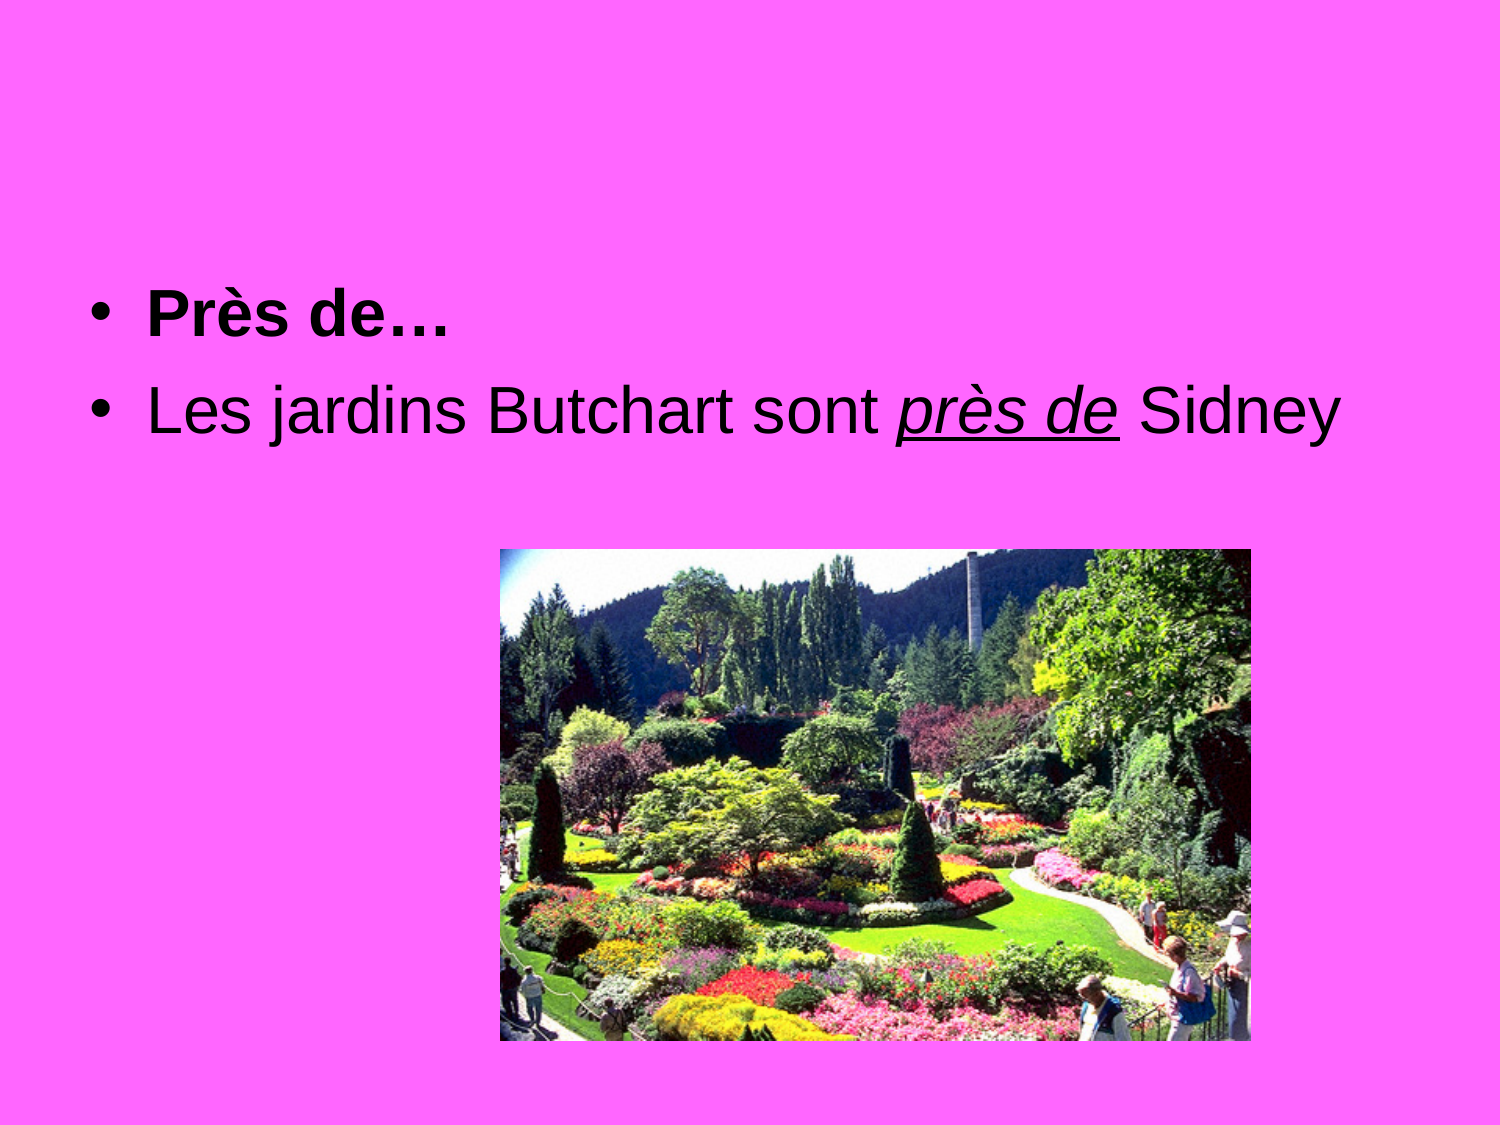

#
Près de…
Les jardins Butchart sont près de Sidney